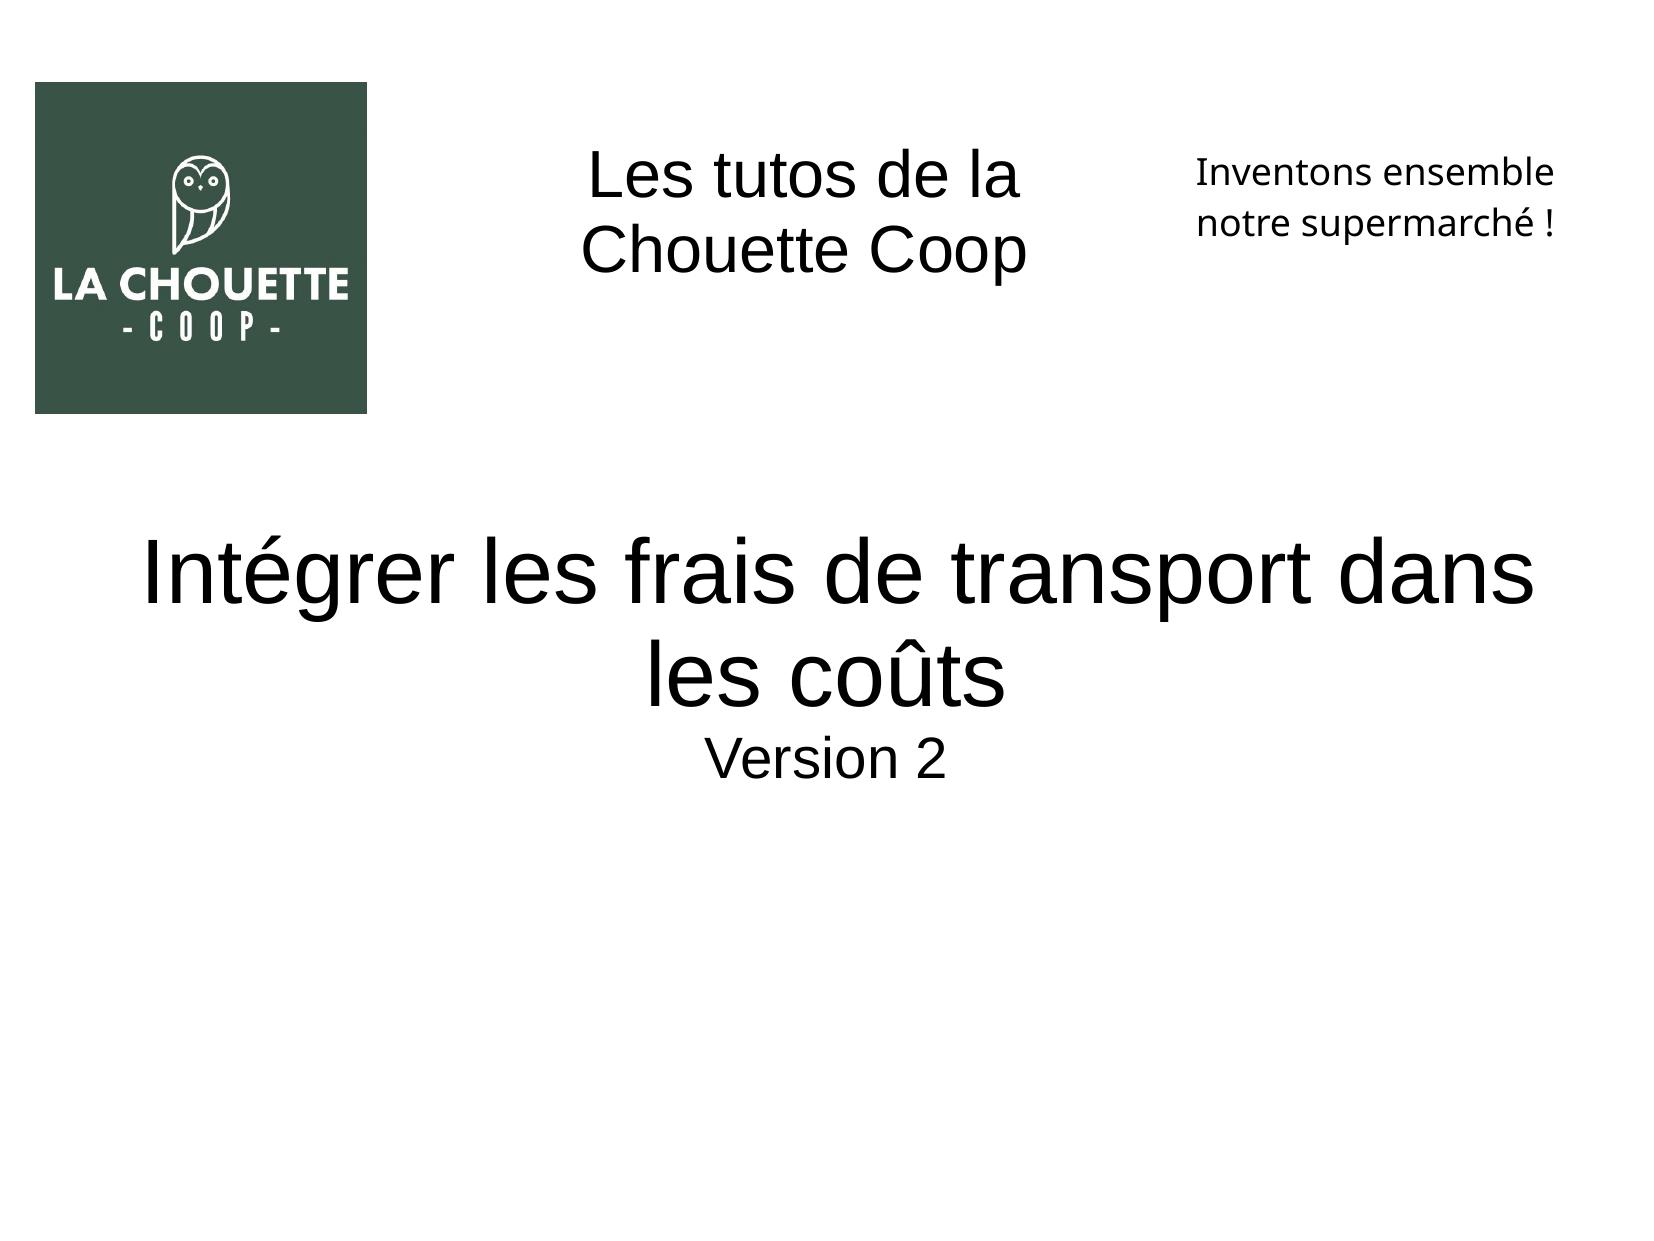

Les tutos de la Chouette Coop
Inventons ensemble
notre supermarché !
# Intégrer les frais de transport dans les coûts Version 2